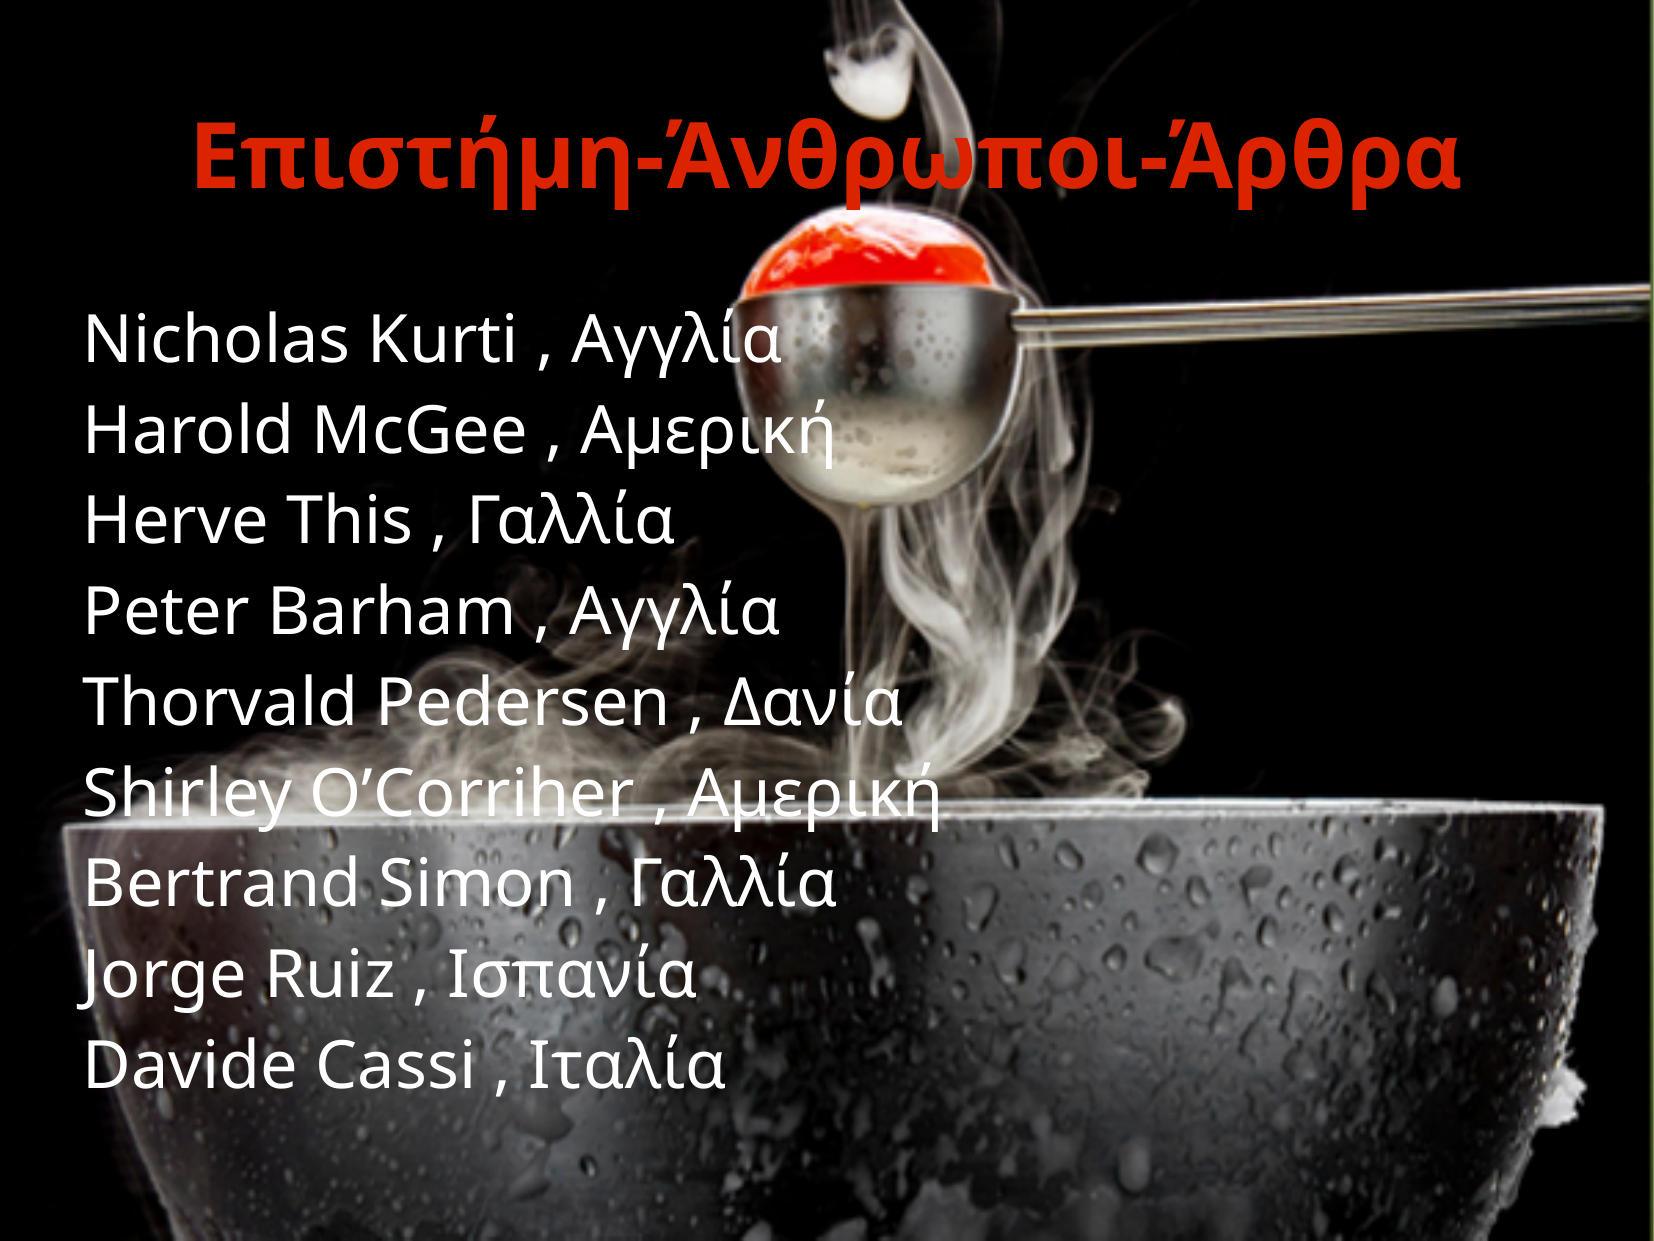

# Επιστήμη-Άνθρωποι-Άρθρα
Nicholas Kurti , Αγγλία
Harold McGee , Αμερική
Herve This , Γαλλία
Peter Barham , Αγγλία
Thorvald Pedersen , Δανία
Shirley O’Corriher , Αμερική
Bertrand Simon , Γαλλία
Jorge Ruiz , Ισπανία
Davide Cassi , Ιταλία